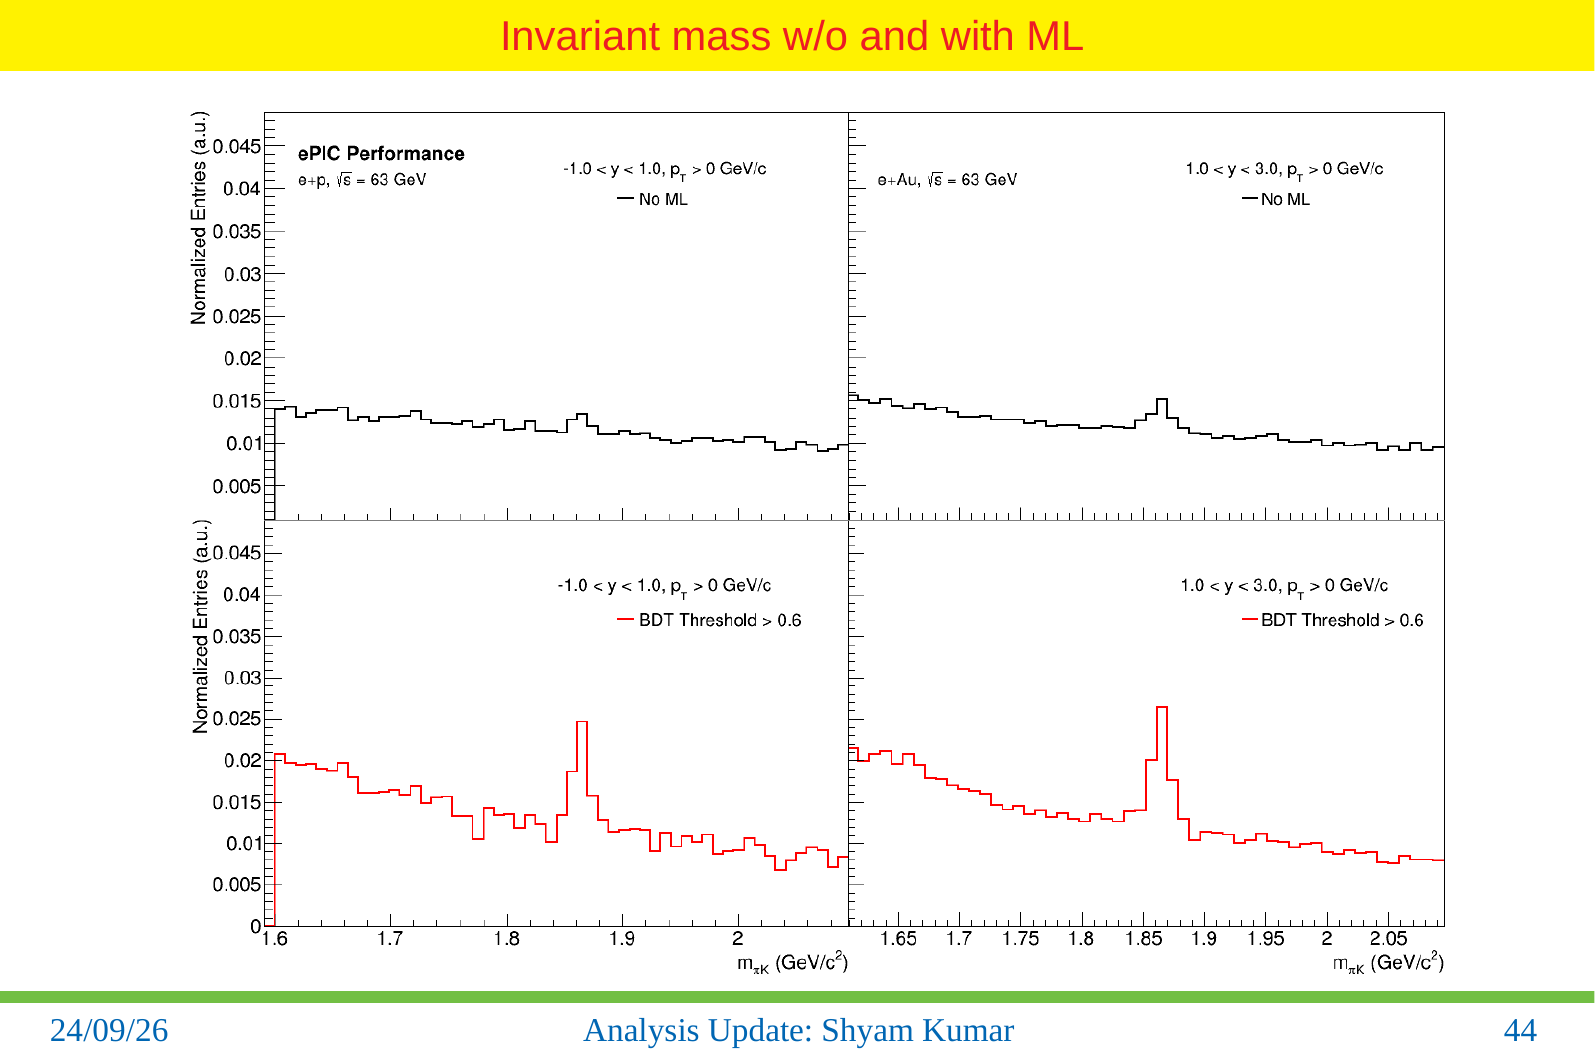

# Invariant mass w/o and with ML
Analysis Update: Shyam Kumar
44